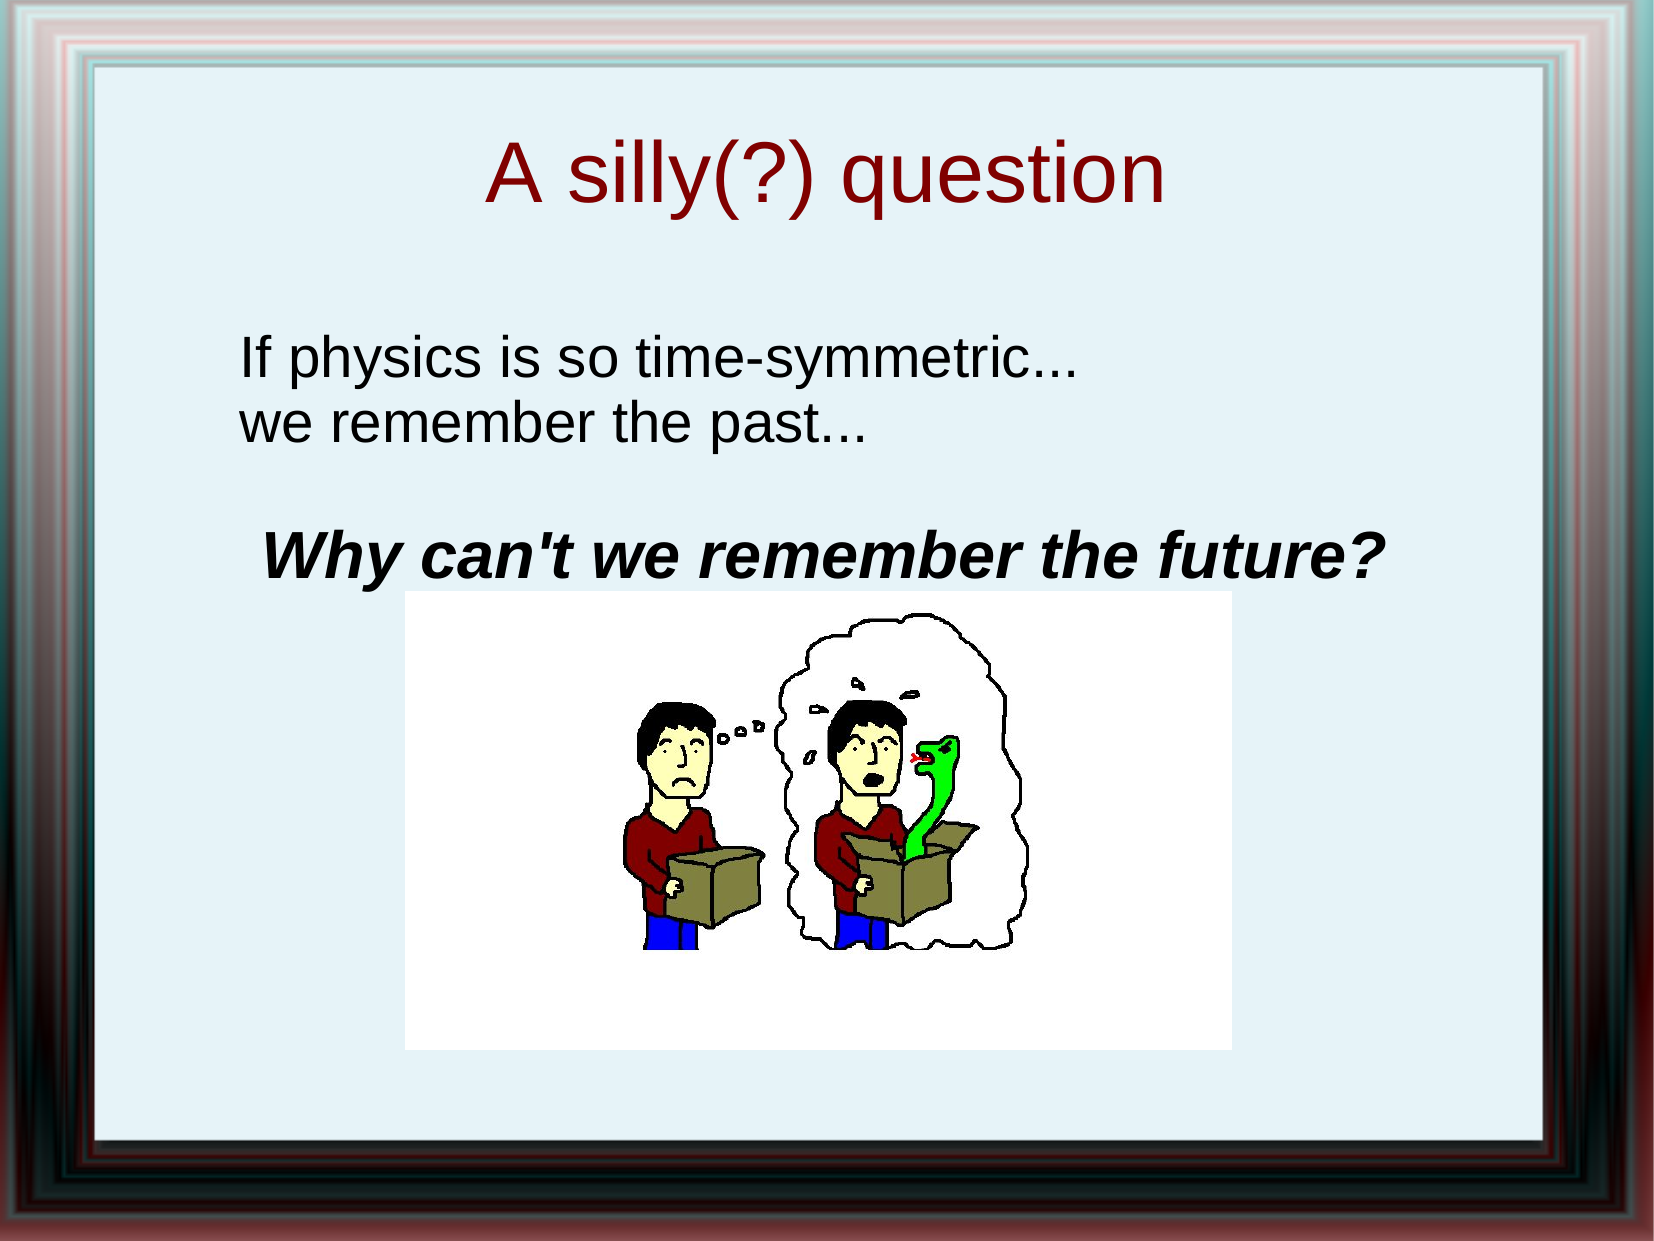

# A silly(?) question
If physics is so time-symmetric...
we remember the past...
Why can't we remember the future?